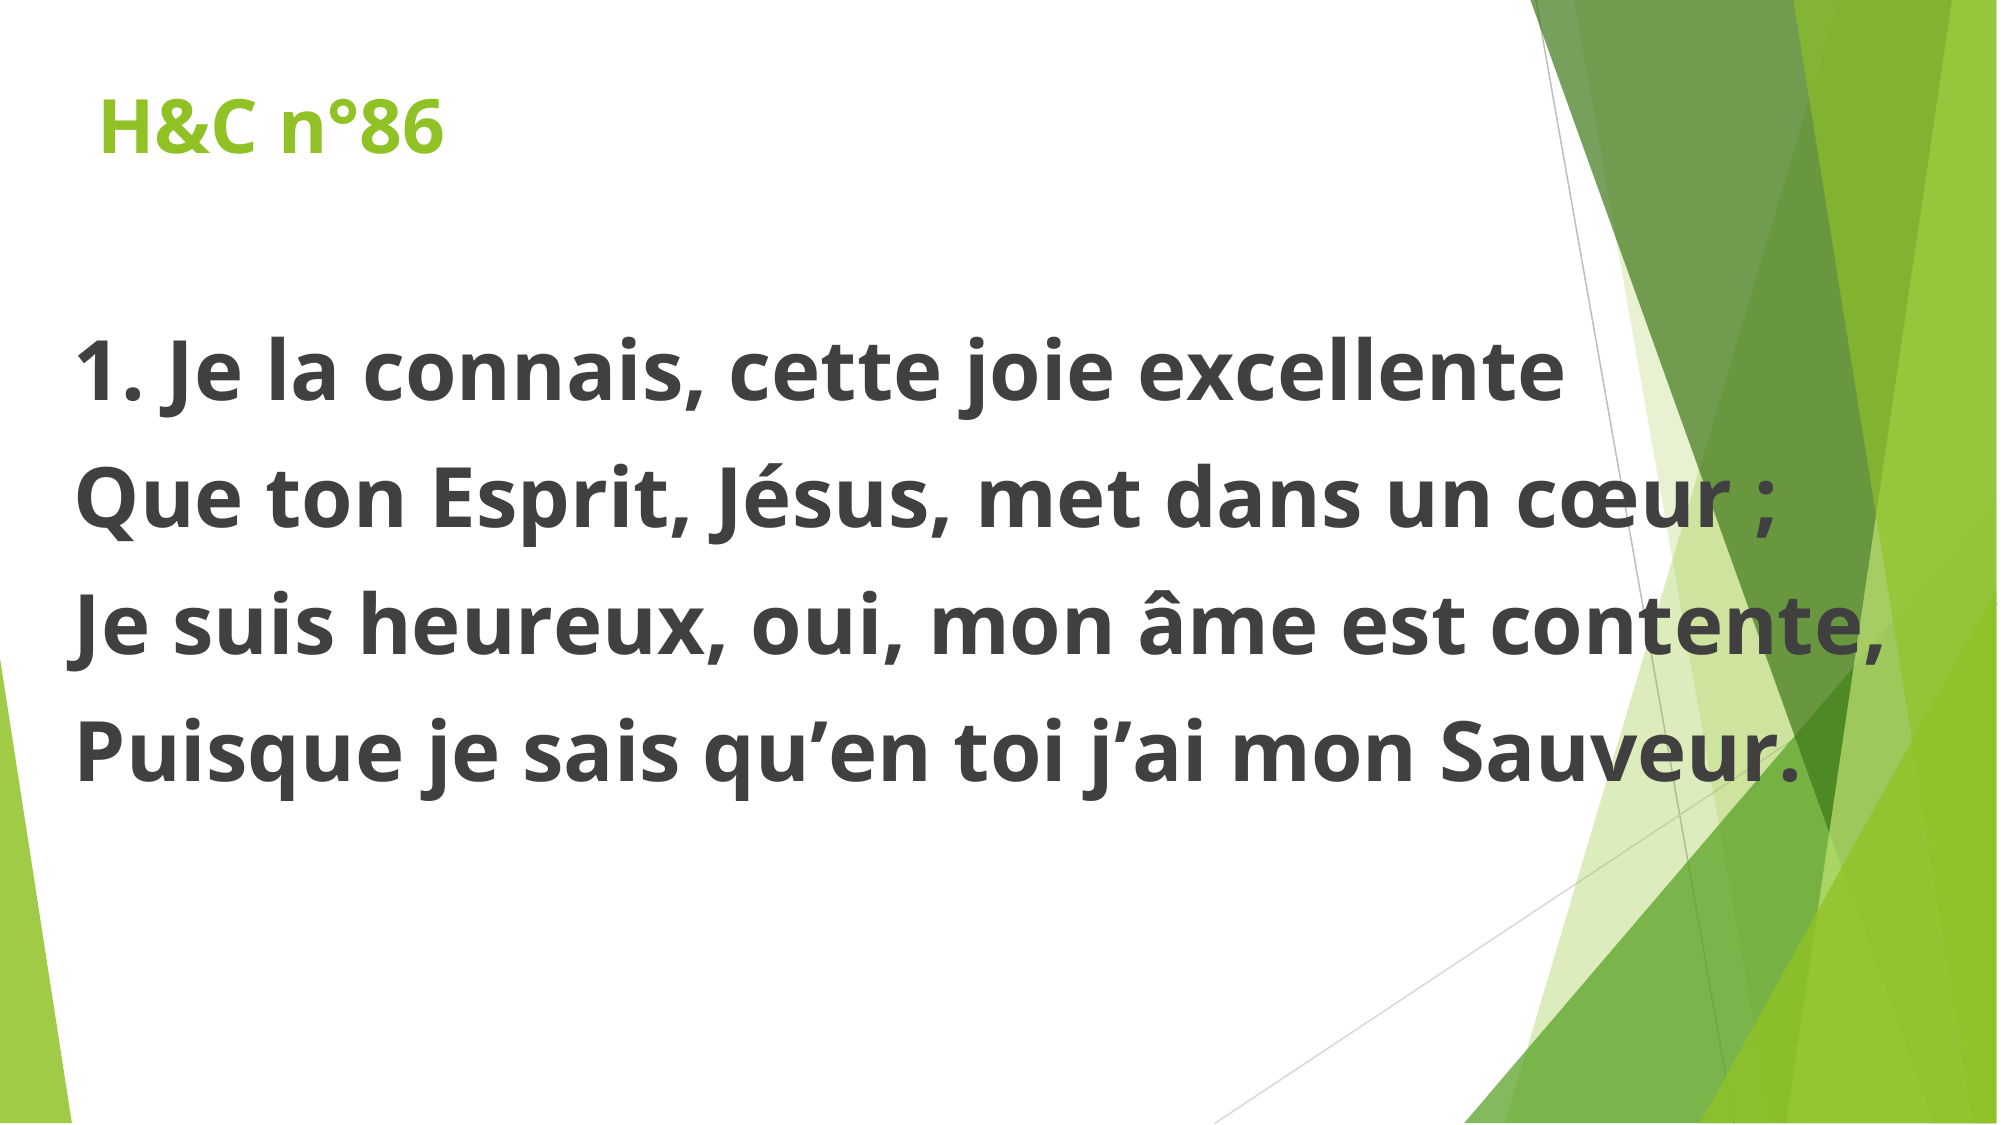

H&C n°86
1. Je la connais, cette joie excellente
Que ton Esprit, Jésus, met dans un cœur ;
Je suis heureux, oui, mon âme est contente,
Puisque je sais qu’en toi j’ai mon Sauveur.